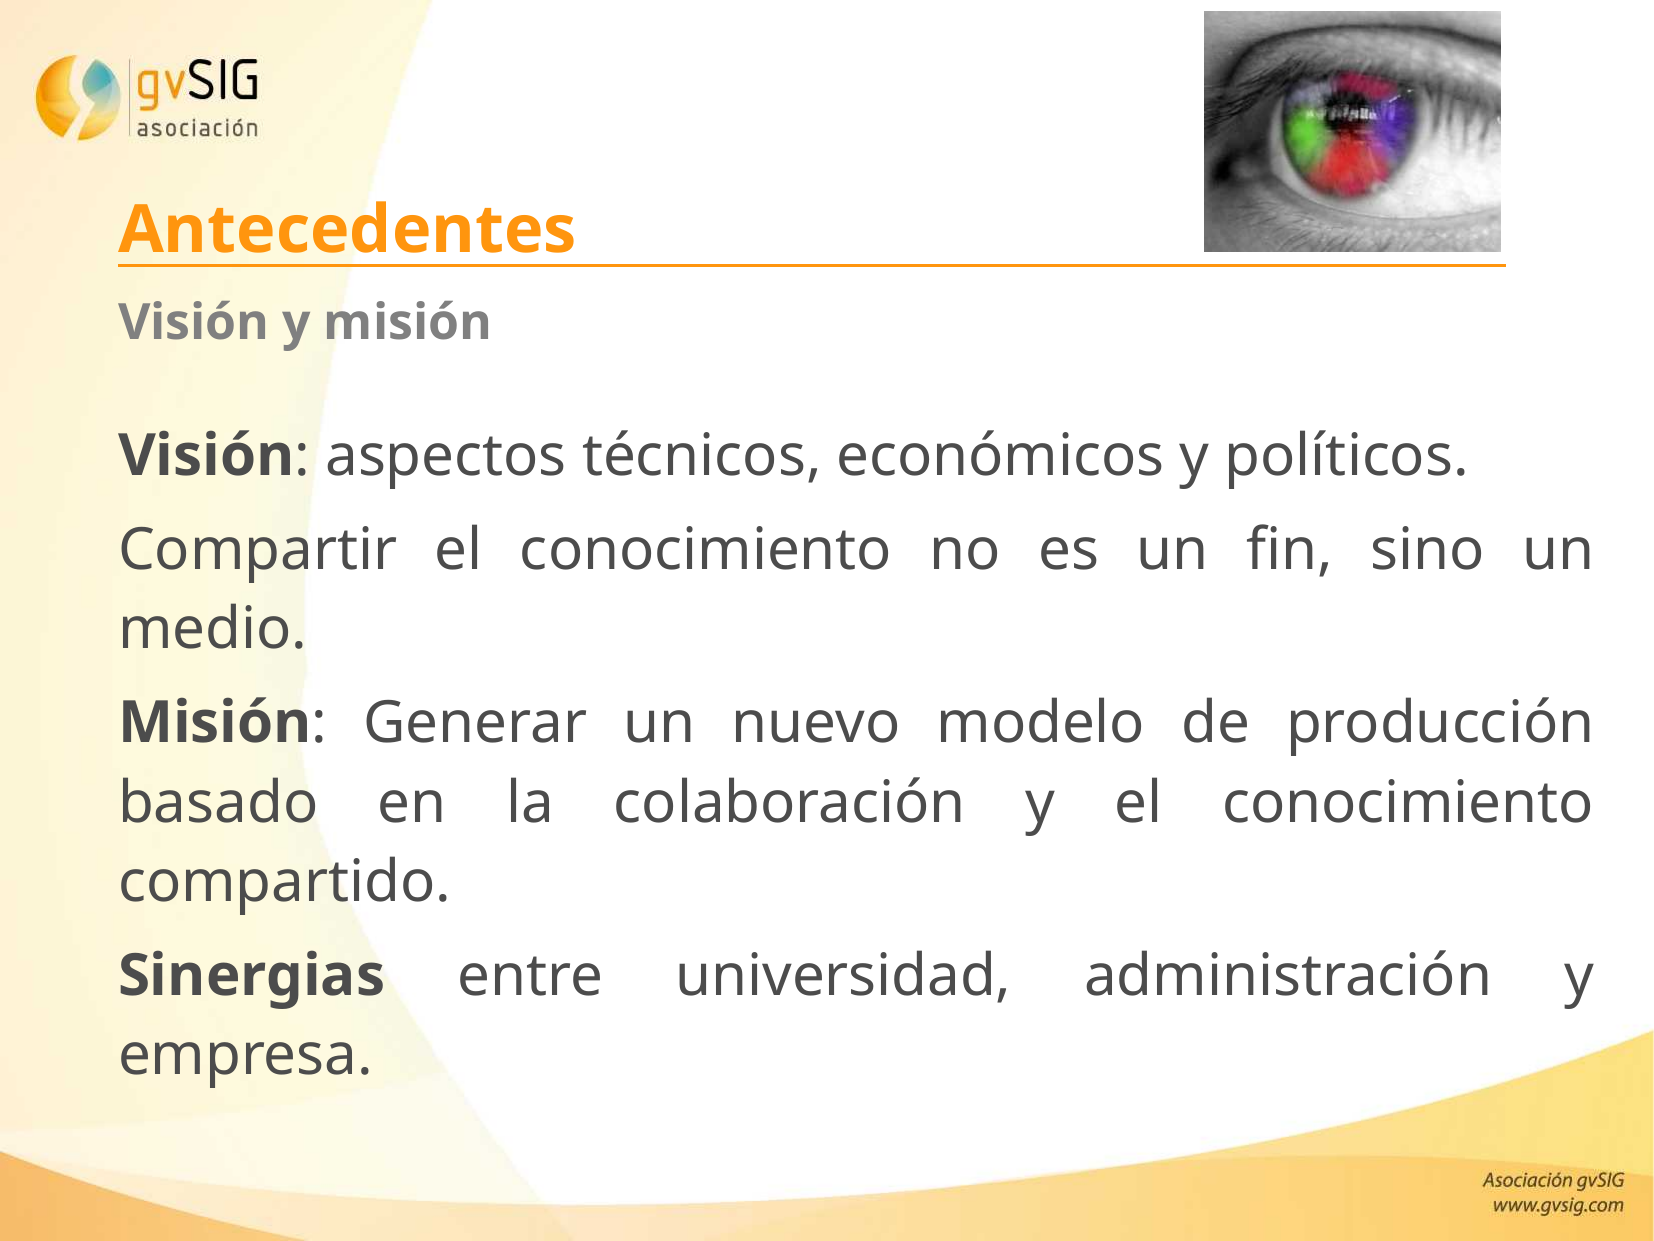

# Antecedentes
Visión y misión
Visión: aspectos técnicos, económicos y políticos.
Compartir el conocimiento no es un fin, sino un medio.
Misión: Generar un nuevo modelo de producción basado en la colaboración y el conocimiento compartido.
Sinergias entre universidad, administración y empresa.